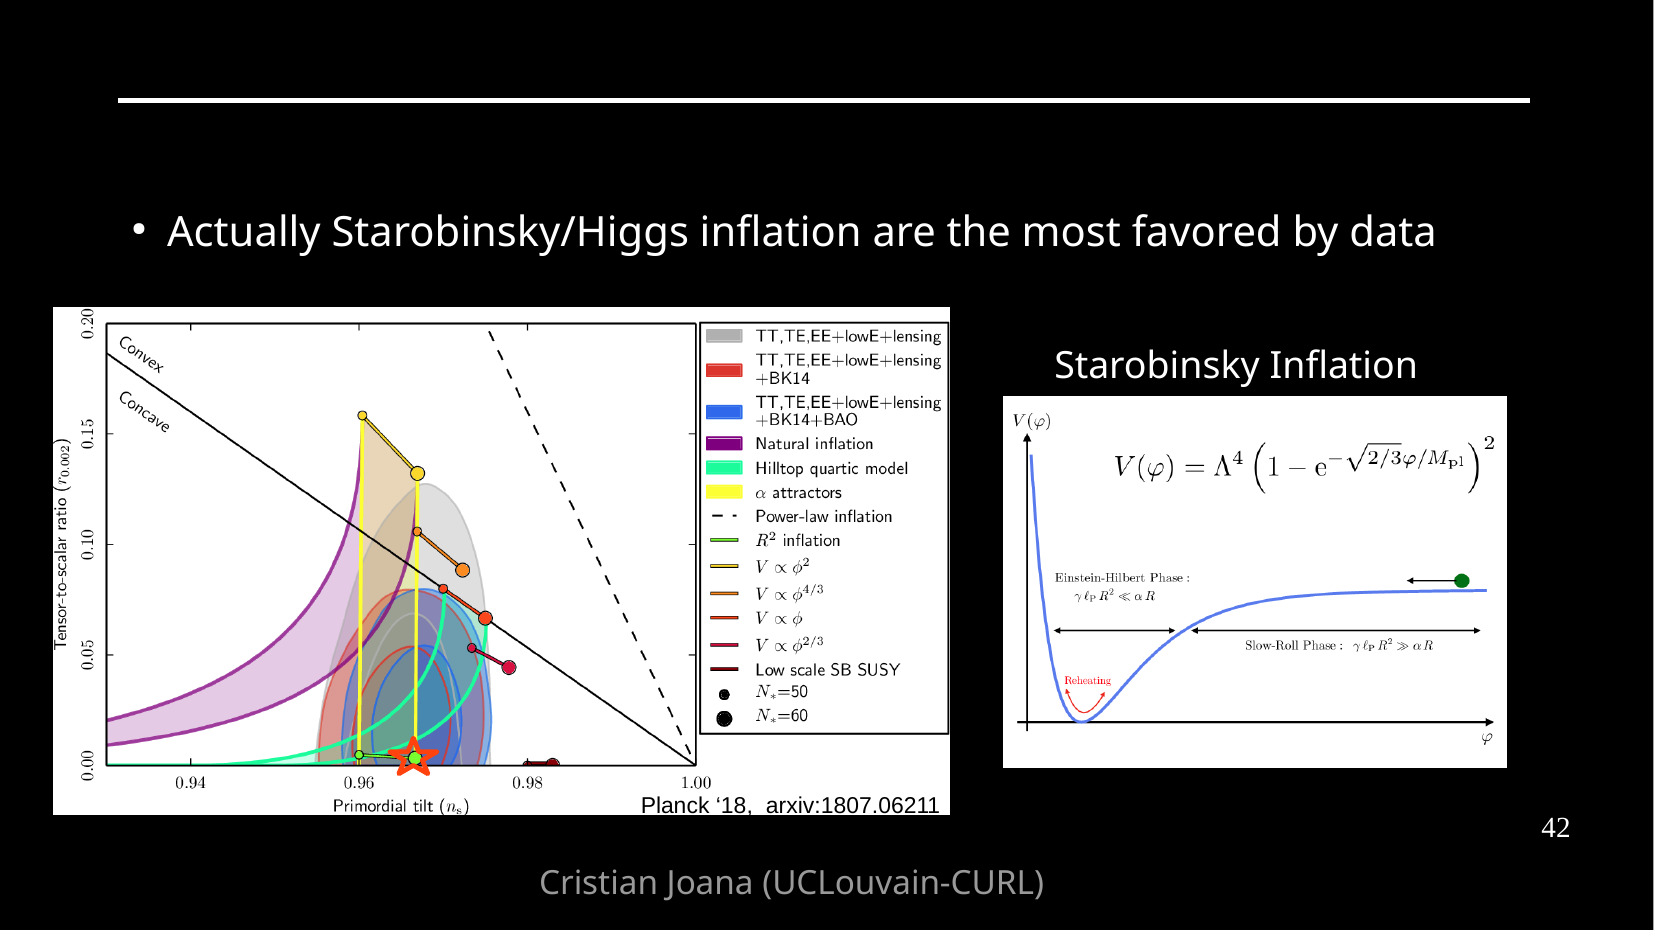

Actually Starobinsky/Higgs inflation are the most favored by data
Starobinsky Inflation
Planck ‘18, arxiv:1807.06211
42
Cristian Joana (UCLouvain-CURL)